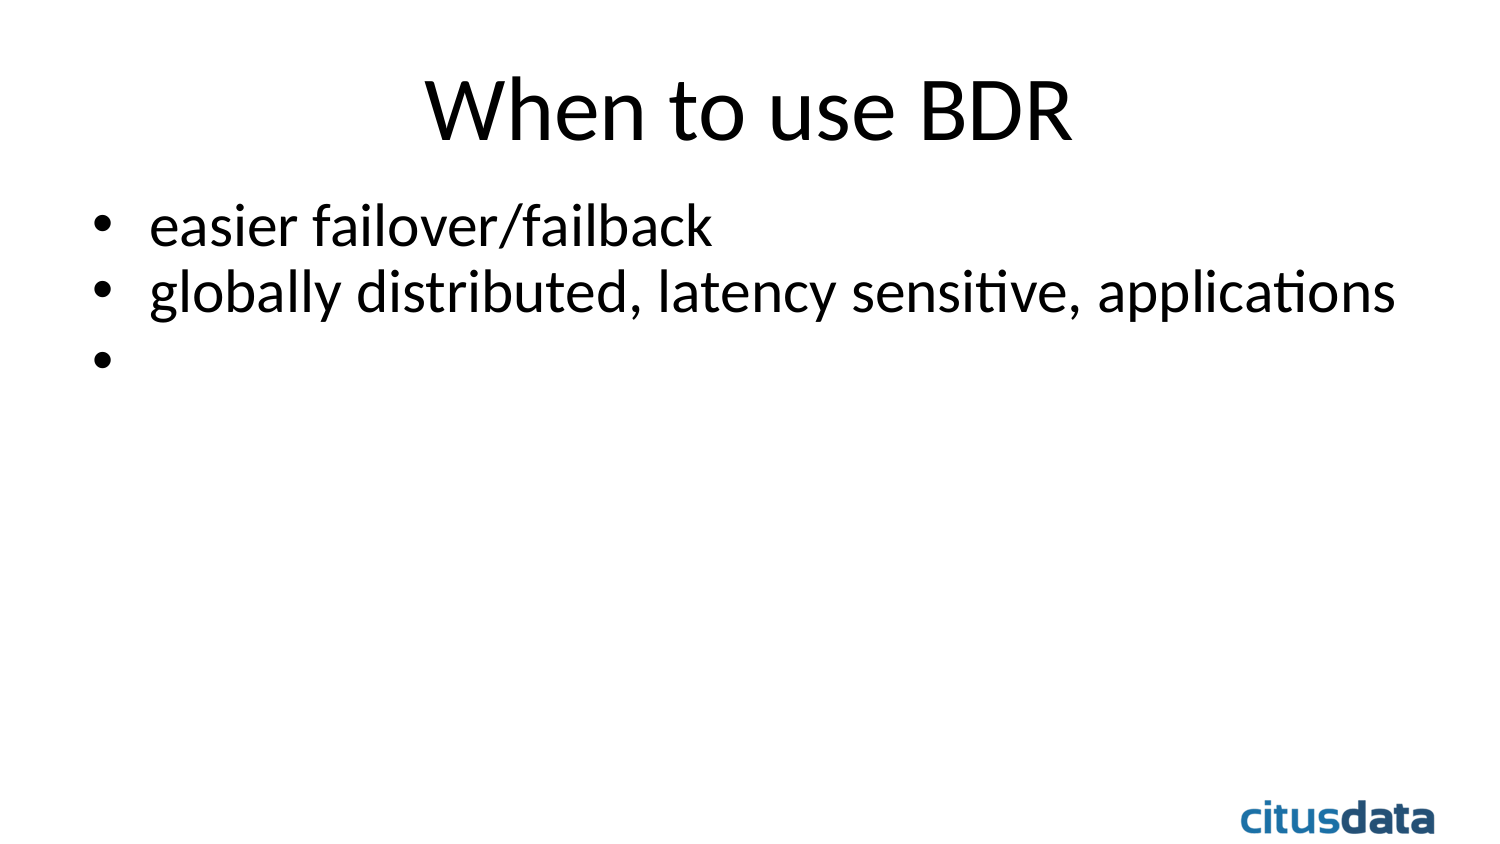

# When to use BDR
easier failover/failback
globally distributed, latency sensitive, applications